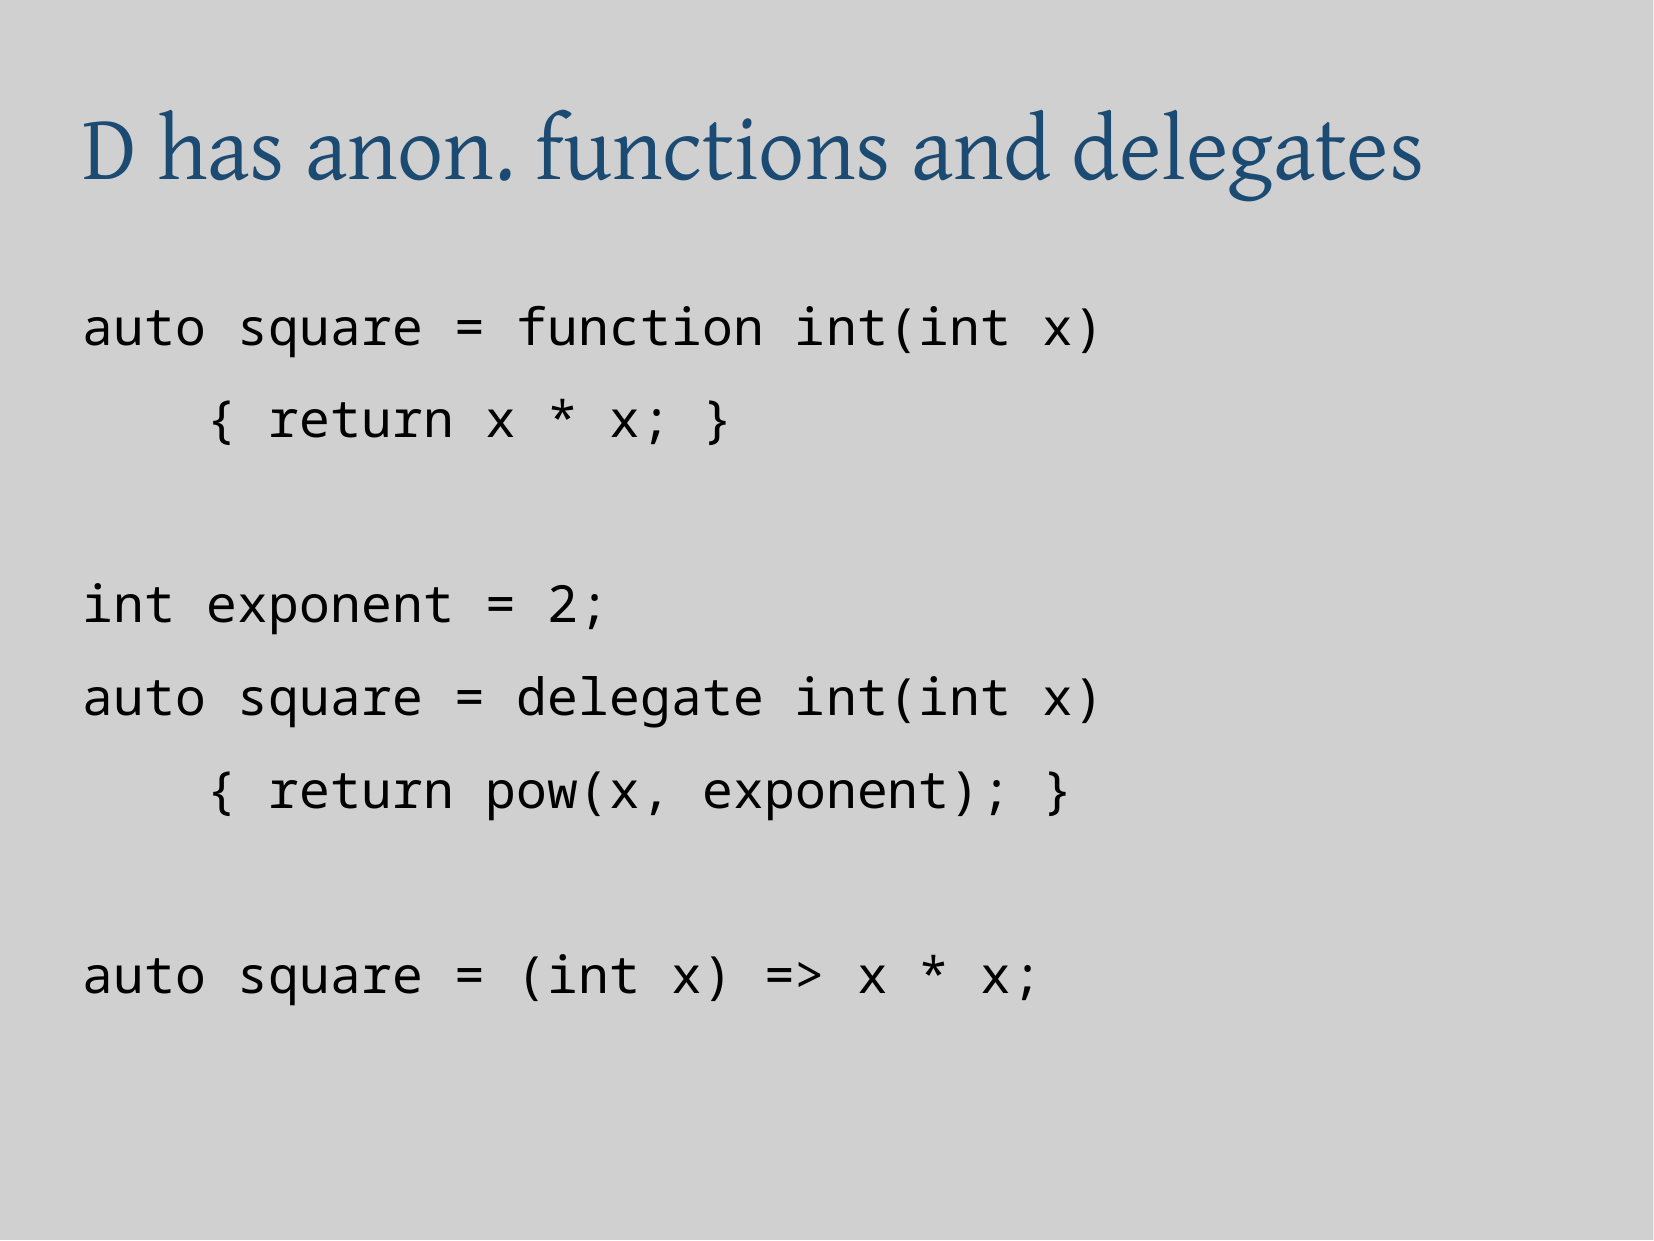

# D has anon. functions and delegates
auto square = function int(int x)
 { return x * x; }
int exponent = 2;
auto square = delegate int(int x)
 { return pow(x, exponent); }
auto square = (int x) => x * x;